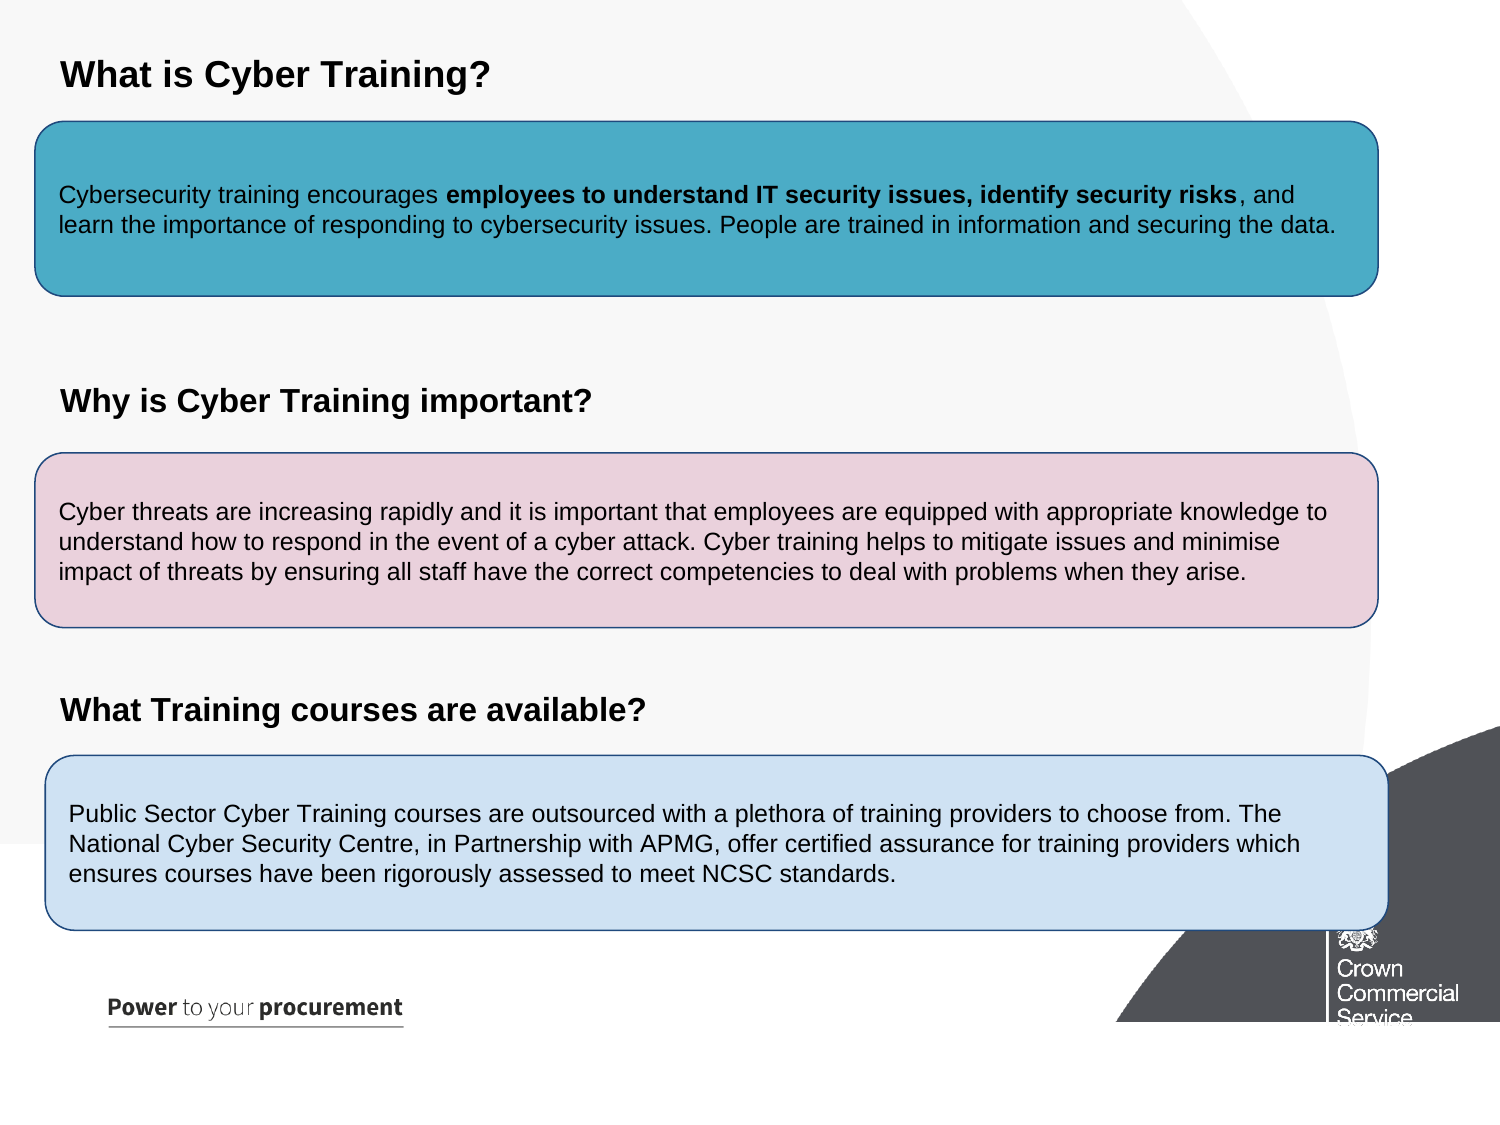

What is Cyber Training?
Cybersecurity training encourages employees to understand IT security issues, identify security risks, and learn the importance of responding to cybersecurity issues. People are trained in information and securing the data.
Why is Cyber Training important?
Cyber threats are increasing rapidly and it is important that employees are equipped with appropriate knowledge to understand how to respond in the event of a cyber attack. Cyber training helps to mitigate issues and minimise impact of threats by ensuring all staff have the correct competencies to deal with problems when they arise.
What Training courses are available?
Public Sector Cyber Training courses are outsourced with a plethora of training providers to choose from. The National Cyber Security Centre, in Partnership with APMG, offer certified assurance for training providers which ensures courses have been rigorously assessed to meet NCSC standards.